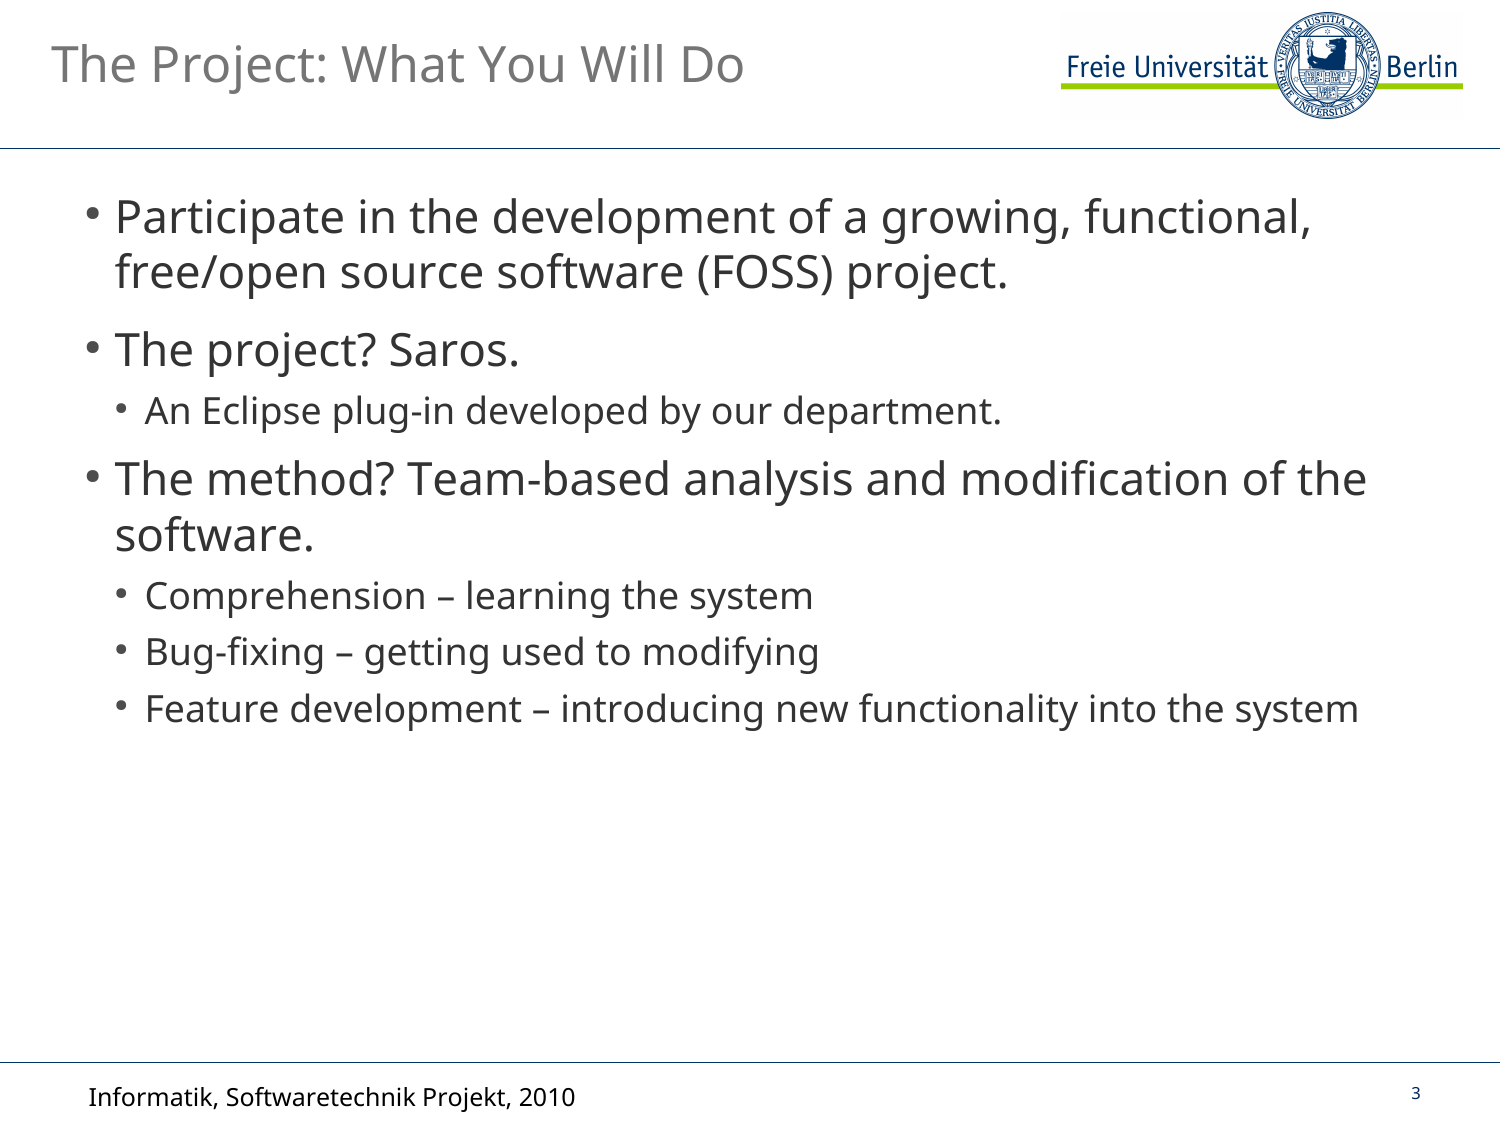

# The Project: What You Will Do
Participate in the development of a growing, functional, free/open source software (FOSS) project.
The project? Saros.
An Eclipse plug-in developed by our department.
The method? Team-based analysis and modification of the software.
Comprehension – learning the system
Bug-fixing – getting used to modifying
Feature development – introducing new functionality into the system
Freie Universität Berlin